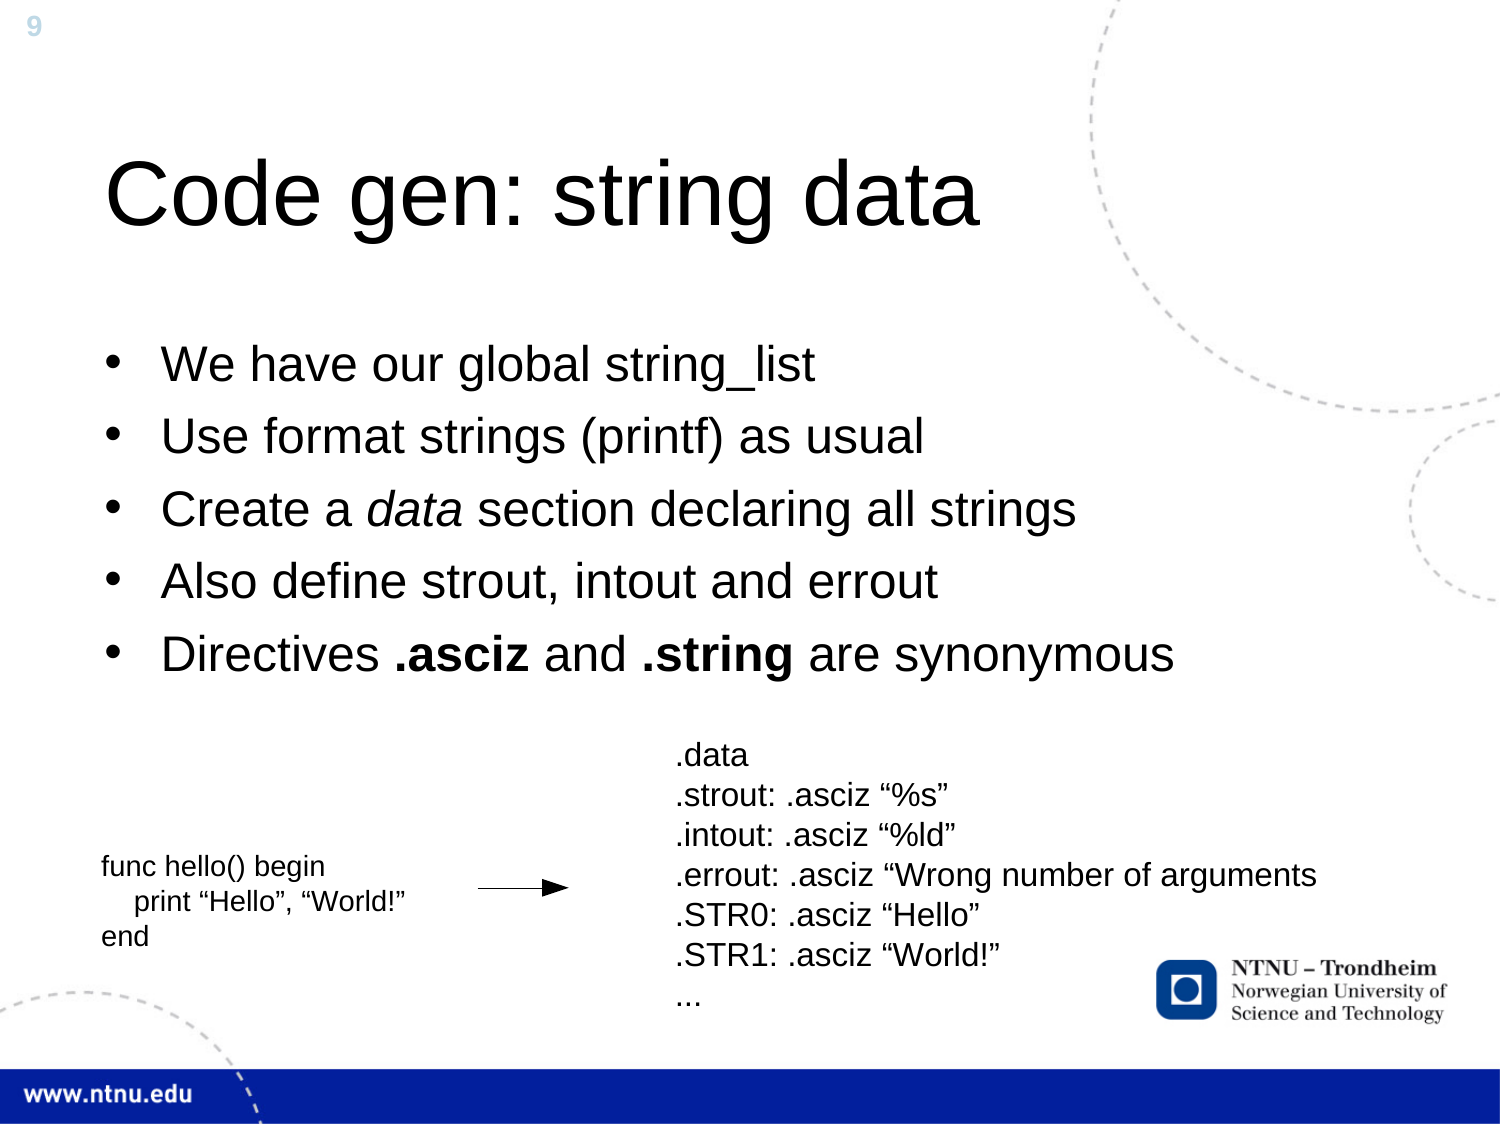

Code gen: string data
# We have our global string_list
Use format strings (printf) as usual
Create a data section declaring all strings
Also define strout, intout and errout
Directives .asciz and .string are synonymous
.data
.strout: .asciz “%s”
.intout: .asciz “%ld”
.errout: .asciz “Wrong number of arguments
.STR0: .asciz “Hello”
.STR1: .asciz “World!”
...
func hello() begin
 print “Hello”, “World!”
end